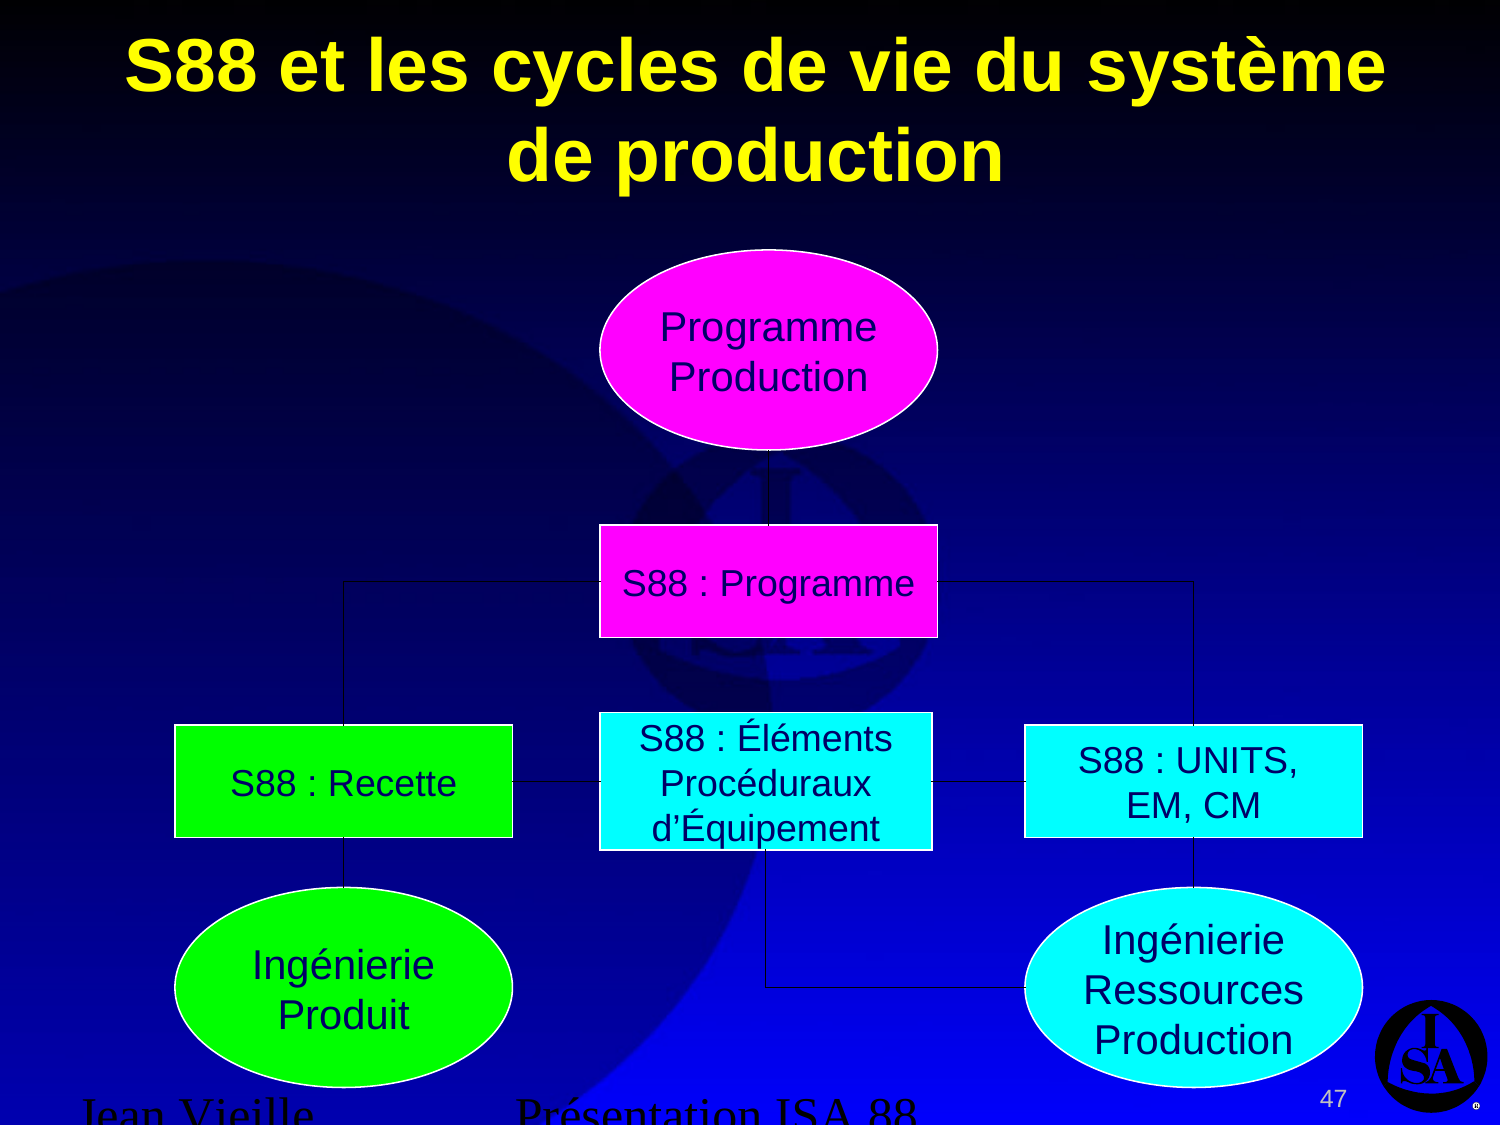

# S88 et les cycles de vie du système de production
Programme Production
S88 : Programme
S88 : Éléments Procéduraux d’Équipement
S88 : Recette
S88 : UNITS,
EM, CM
Ingénierie Produit
Ingénierie Ressources Production